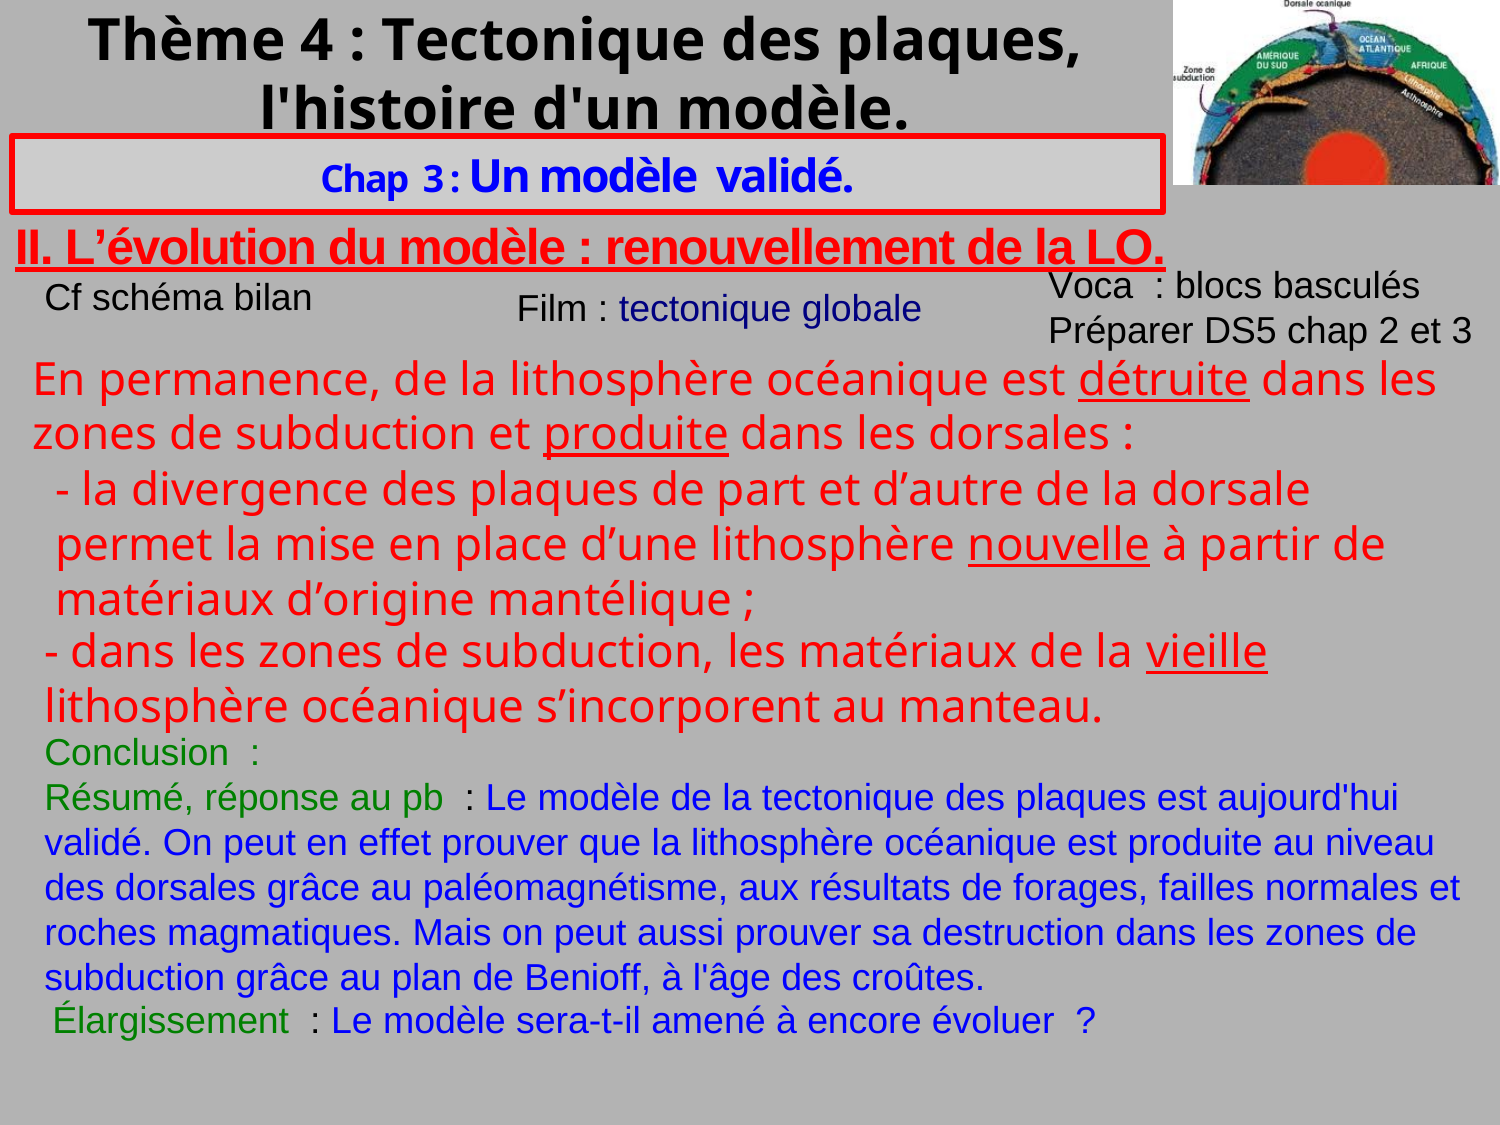

Thème 4 : Tectonique des plaques, l'histoire d'un modèle.
Chap 3 : Un modèle validé.
II. L’évolution du modèle : renouvellement de la LO.
Voca  : blocs basculés
Préparer DS5 chap 2 et 3
Cf schéma bilan
Film : tectonique globale
En permanence, de la lithosphère océanique est détruite dans les zones de subduction et produite dans les dorsales :
- la divergence des plaques de part et d’autre de la dorsale permet la mise en place d’une lithosphère nouvelle à partir de matériaux d’origine mantélique ;
- dans les zones de subduction, les matériaux de la vieille lithosphère océanique s’incorporent au manteau.
Conclusion  :
Résumé, réponse au pb  : Le modèle de la tectonique des plaques est aujourd'hui validé. On peut en effet prouver que la lithosphère océanique est produite au niveau des dorsales grâce au paléomagnétisme, aux résultats de forages, failles normales et roches magmatiques. Mais on peut aussi prouver sa destruction dans les zones de subduction grâce au plan de Benioff, à l'âge des croûtes.
Élargissement  : Le modèle sera-t-il amené à encore évoluer  ?